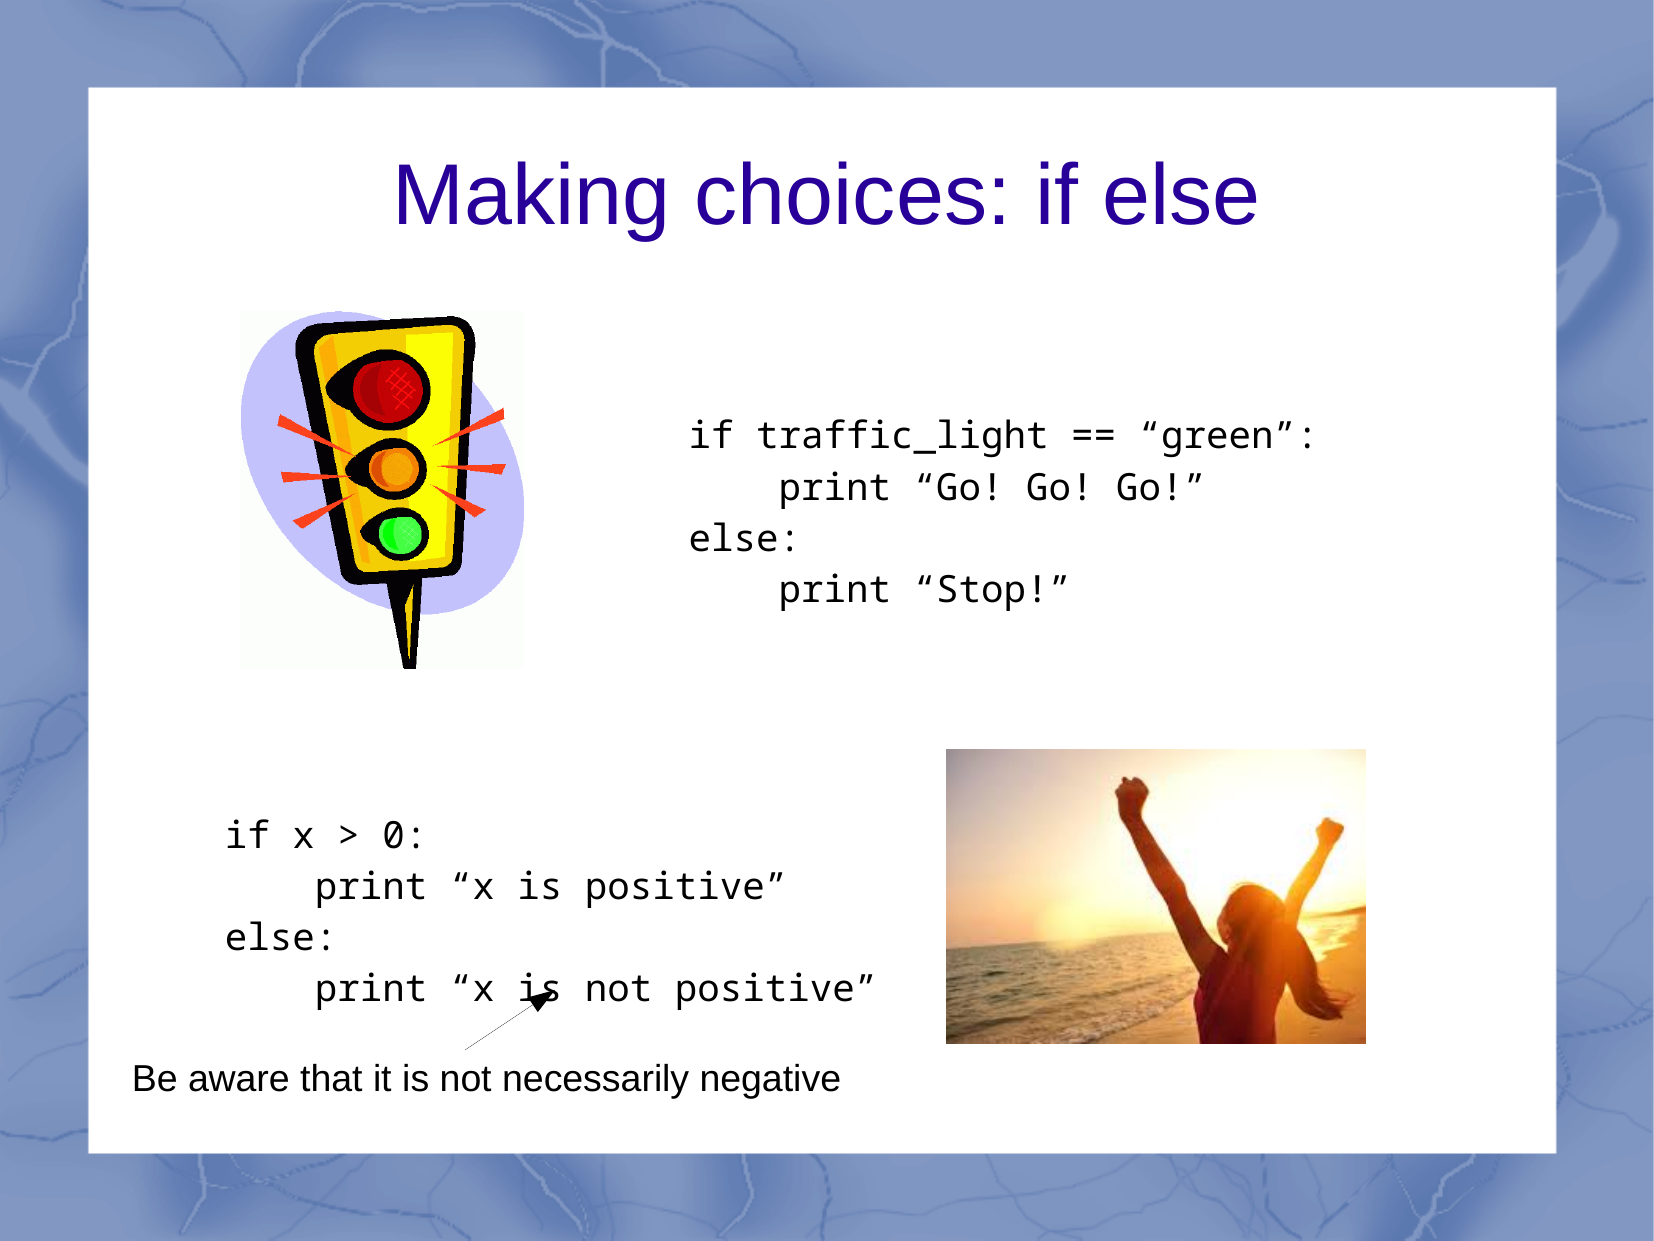

# Making choices: if else
if traffic_light == “green”:
 print “Go! Go! Go!”
else:
 print “Stop!”
if x > 0:
 print “x is positive”
else:
 print “x is not positive”
Be aware that it is not necessarily negative